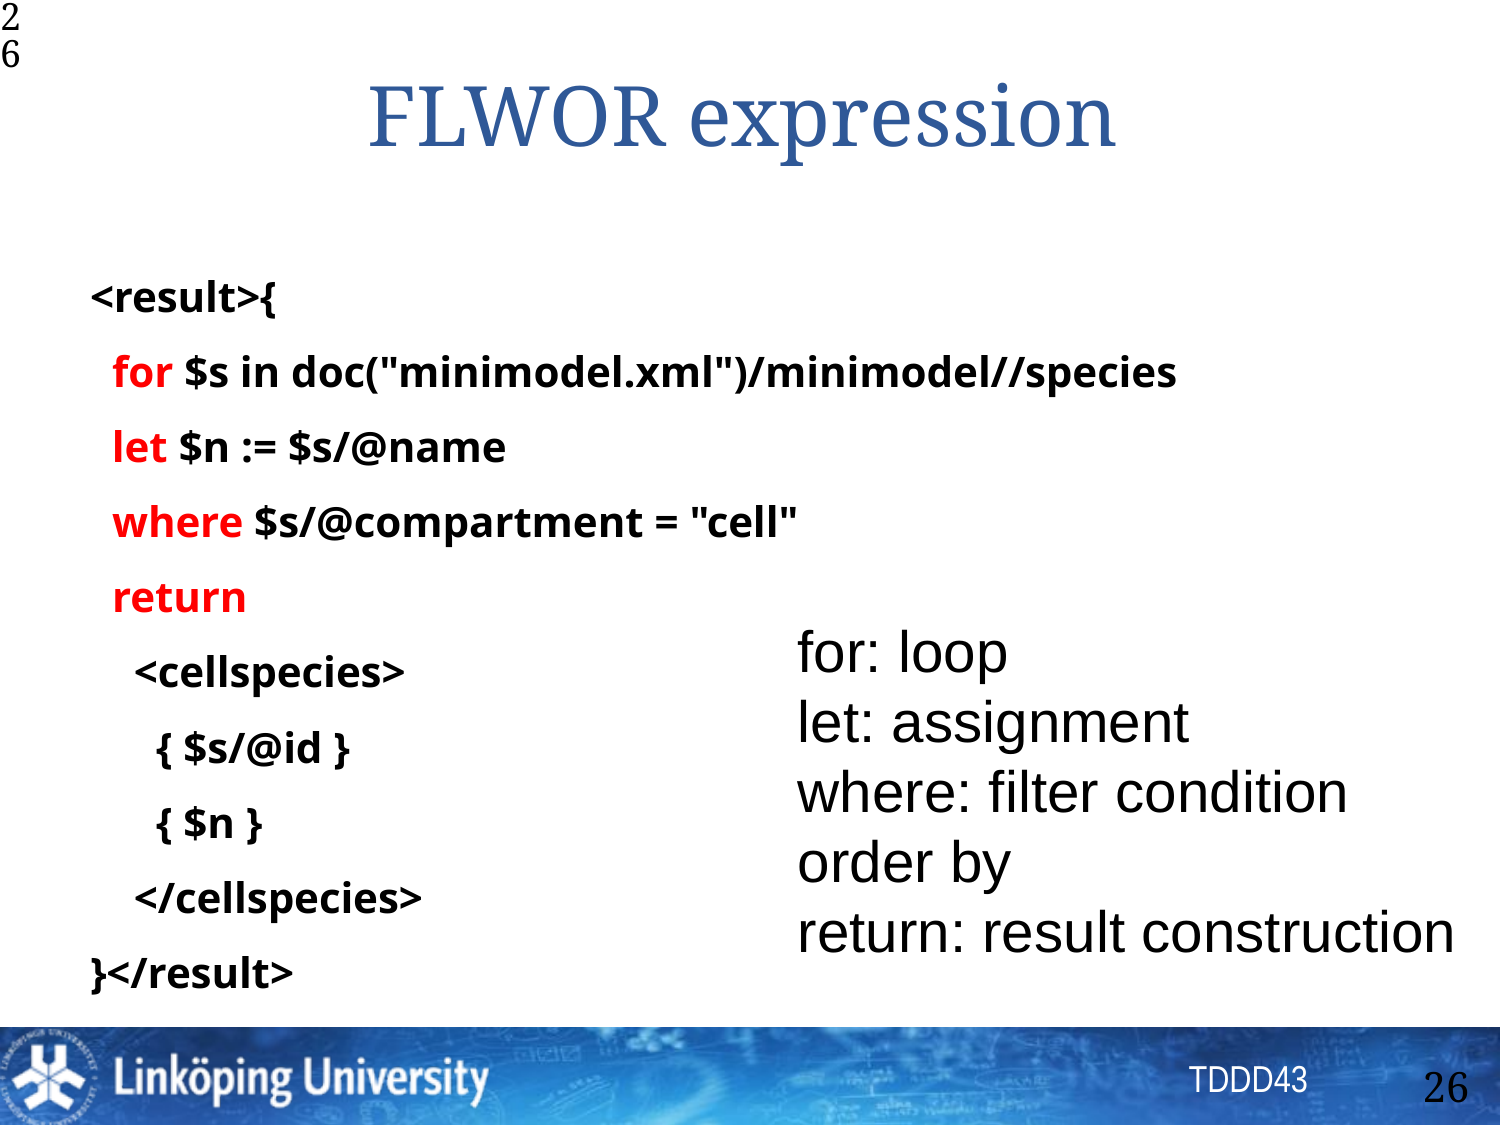

# FLWOR expression
<result>{
 for $s in doc("minimodel.xml")/minimodel//species
 let $n := $s/@name
 where $s/@compartment = "cell"
 return
 <cellspecies>
 { $s/@id }
 { $n }
 </cellspecies>
}</result>
for: loop
let: assignment
where: filter condition
order by
return: result construction